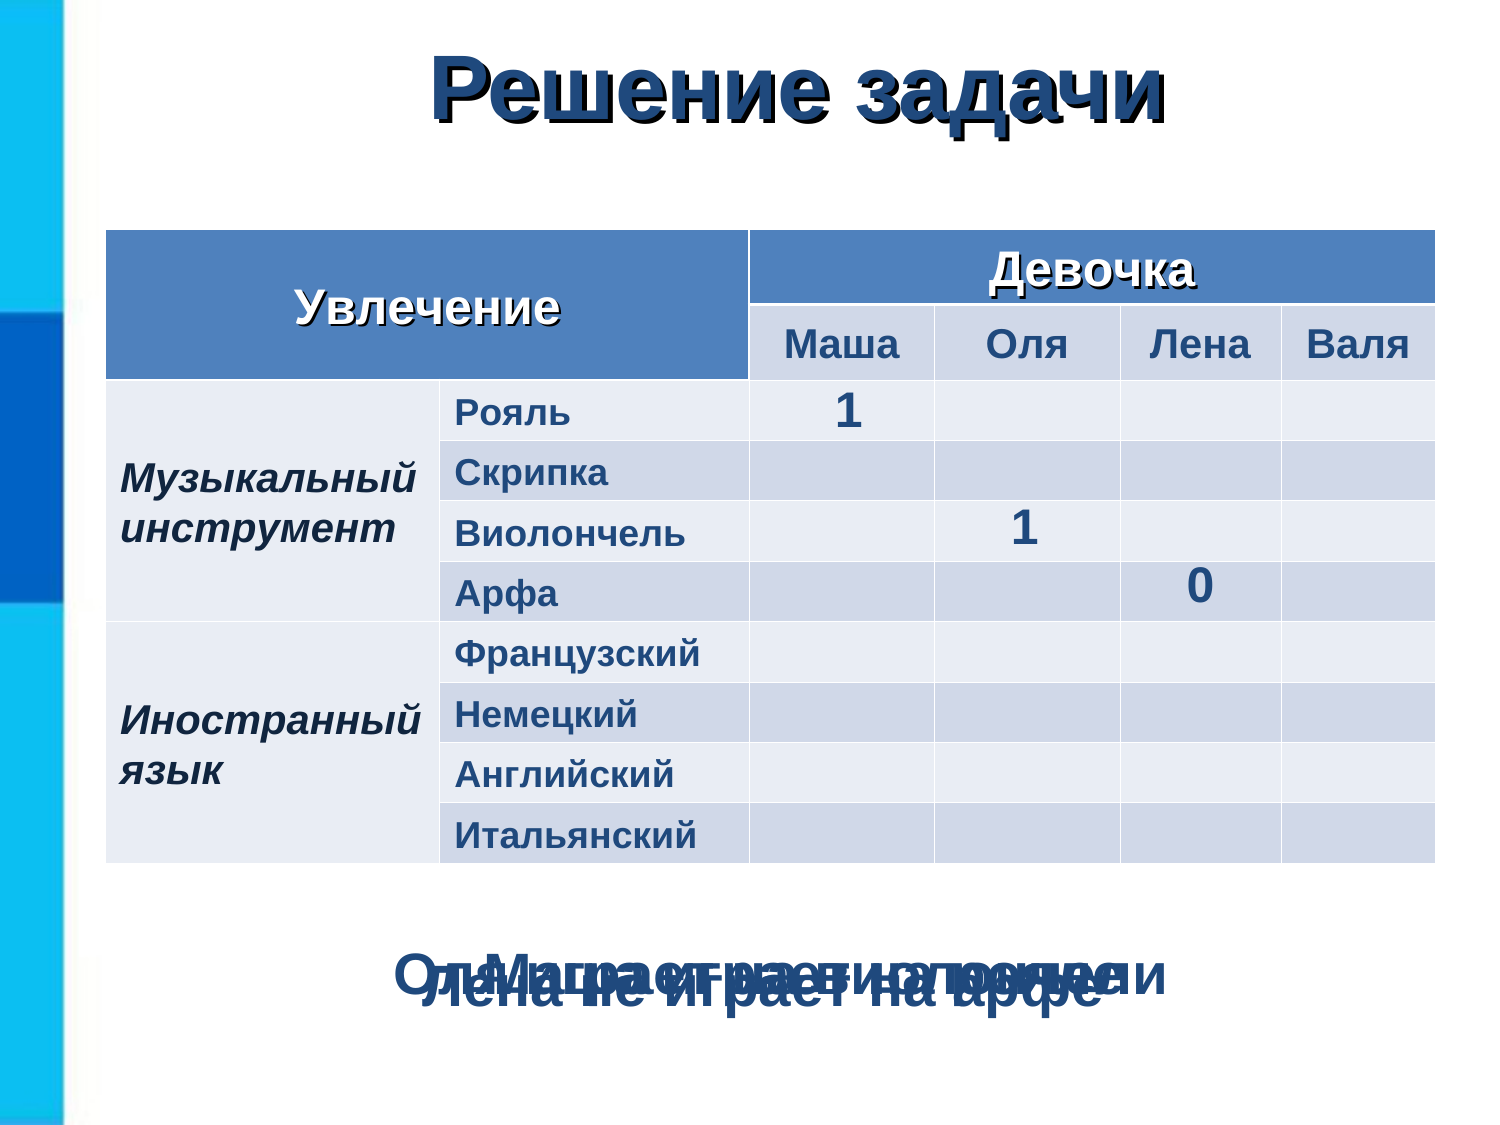

# Решение задачи
| Увлечение | | Девочка | | | |
| --- | --- | --- | --- | --- | --- |
| | | Маша | Оля | Лена | Валя |
| Музыкальный инструмент | Рояль | | | | |
| | Скрипка | | | | |
| | Виолончель | | | | |
| | Арфа | | | | |
| Иностранный язык | Французский | | | | |
| | Немецкий | | | | |
| | Английский | | | | |
| | Итальянский | | | | |
1
1
0
Маша играет на рояле
Оля играет на виолончели
Лена не играет на арфе
Заполним первую часть таблицы